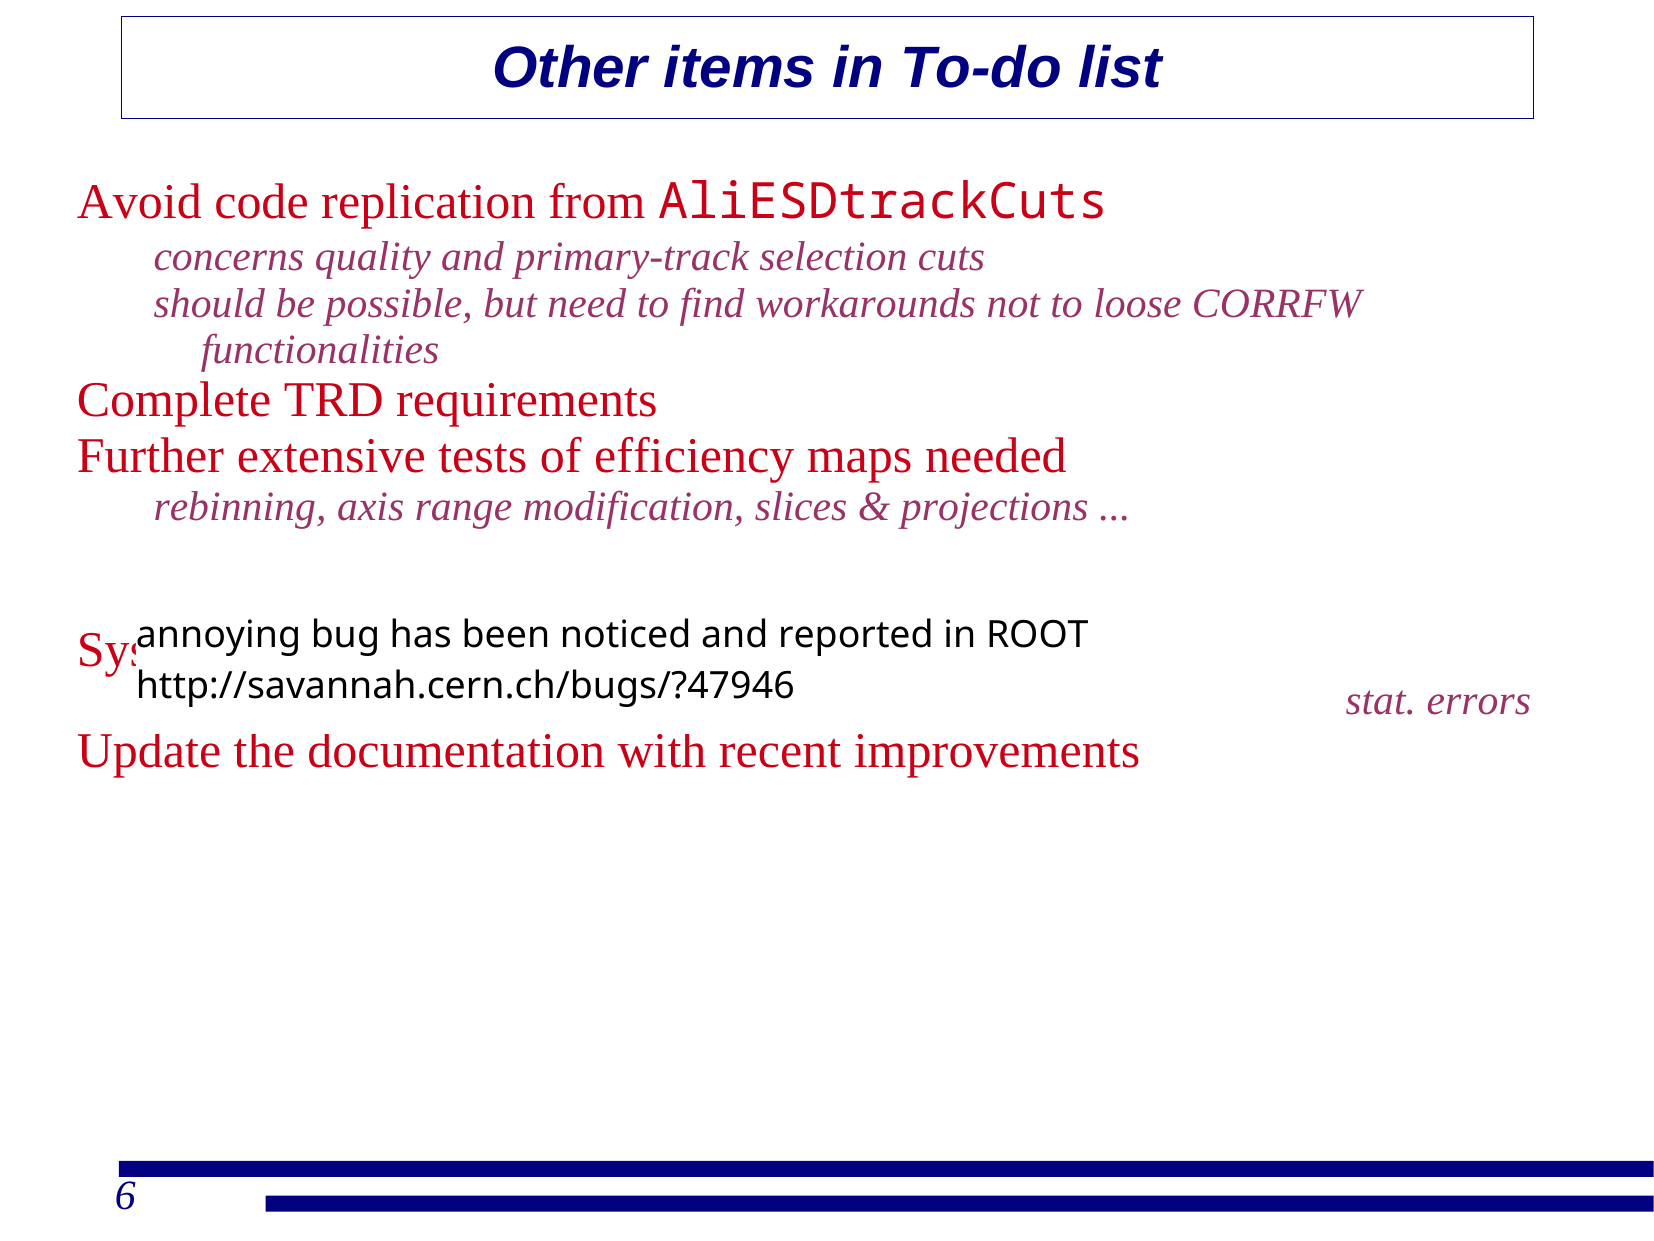

# Other items in To-do list
Avoid code replication from AliESDtrackCuts
concerns quality and primary-track selection cuts
should be possible, but need to find workarounds not to loose CORRFW functionalities
Complete TRD requirements
Further extensive tests of efficiency maps needed
rebinning, axis range modification, slices & projections ...
Systematic errors
add field in containers and efficiency maps, possibly independent form stat. errors
Update the documentation with recent improvements
annoying bug has been noticed and reported in ROOT http://savannah.cern.ch/bugs/?47946